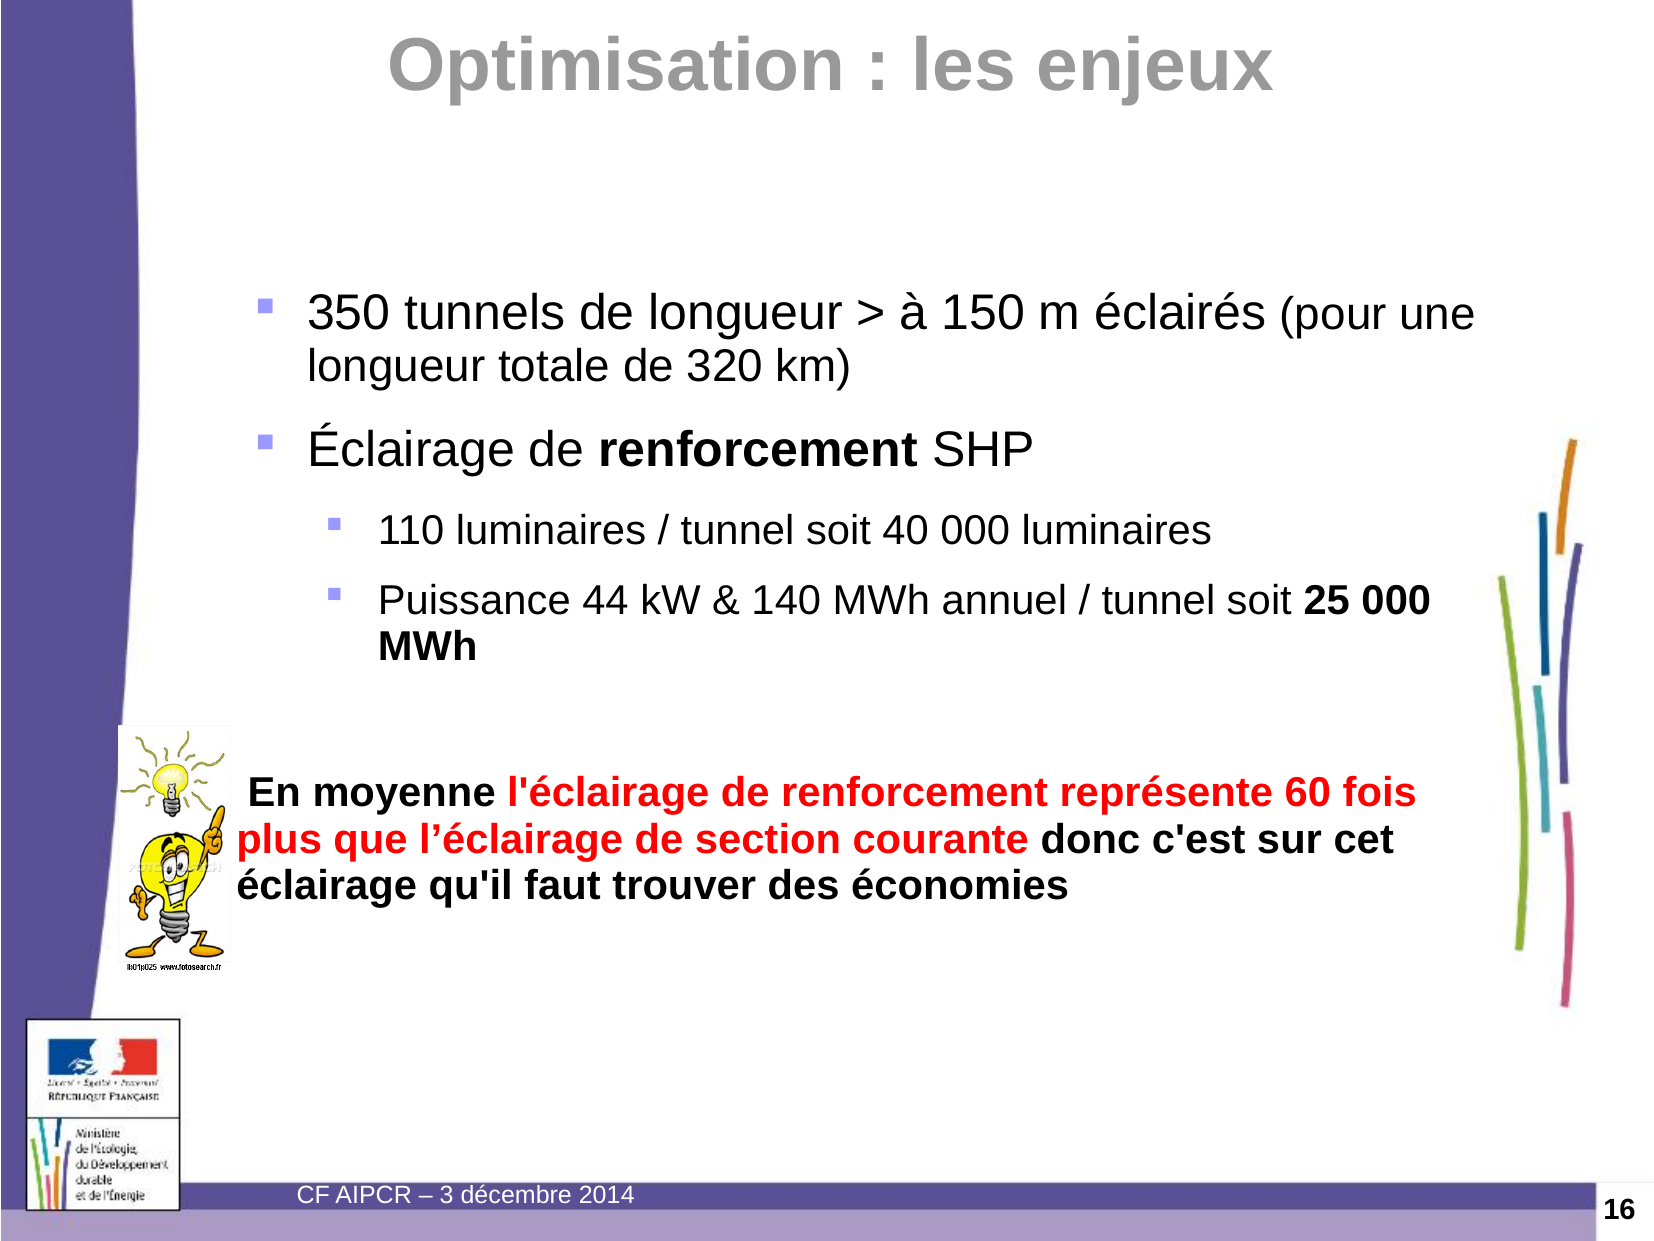

# Optimisation : les enjeux
350 tunnels de longueur > à 150 m éclairés (pour une longueur totale de 320 km)
Éclairage de renforcement SHP
110 luminaires / tunnel soit 40 000 luminaires
Puissance 44 kW & 140 MWh annuel / tunnel soit 25 000 MWh
 En moyenne l'éclairage de renforcement représente 60 fois plus que l’éclairage de section courante donc c'est sur cet éclairage qu'il faut trouver des économies
CF AIPCR – 3 décembre 2014
16